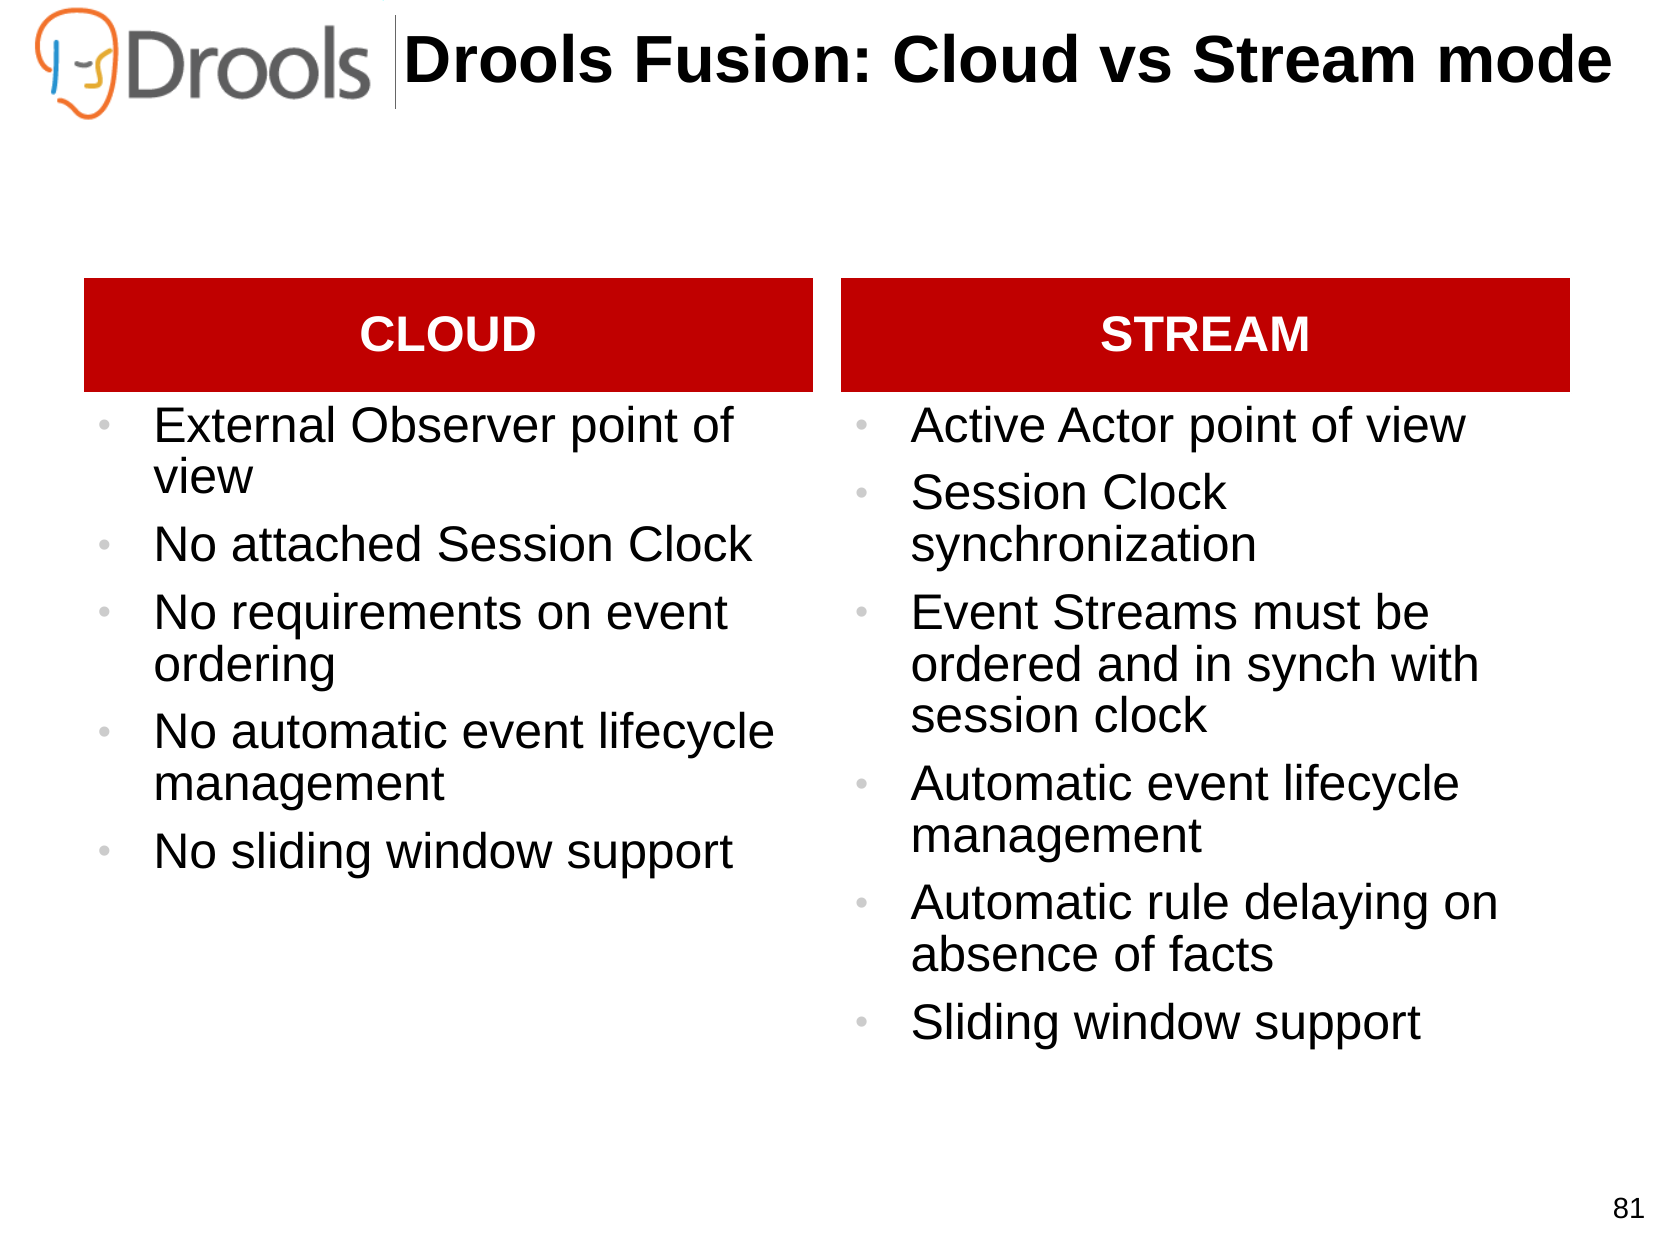

Drools Fusion: Cloud vs Stream mode
CLOUD
STREAM
External Observer point of view
No attached Session Clock
No requirements on event ordering
No automatic event lifecycle management
No sliding window support
Active Actor point of view
Session Clock synchronization
Event Streams must be ordered and in synch with session clock
Automatic event lifecycle management
Automatic rule delaying on absence of facts
Sliding window support